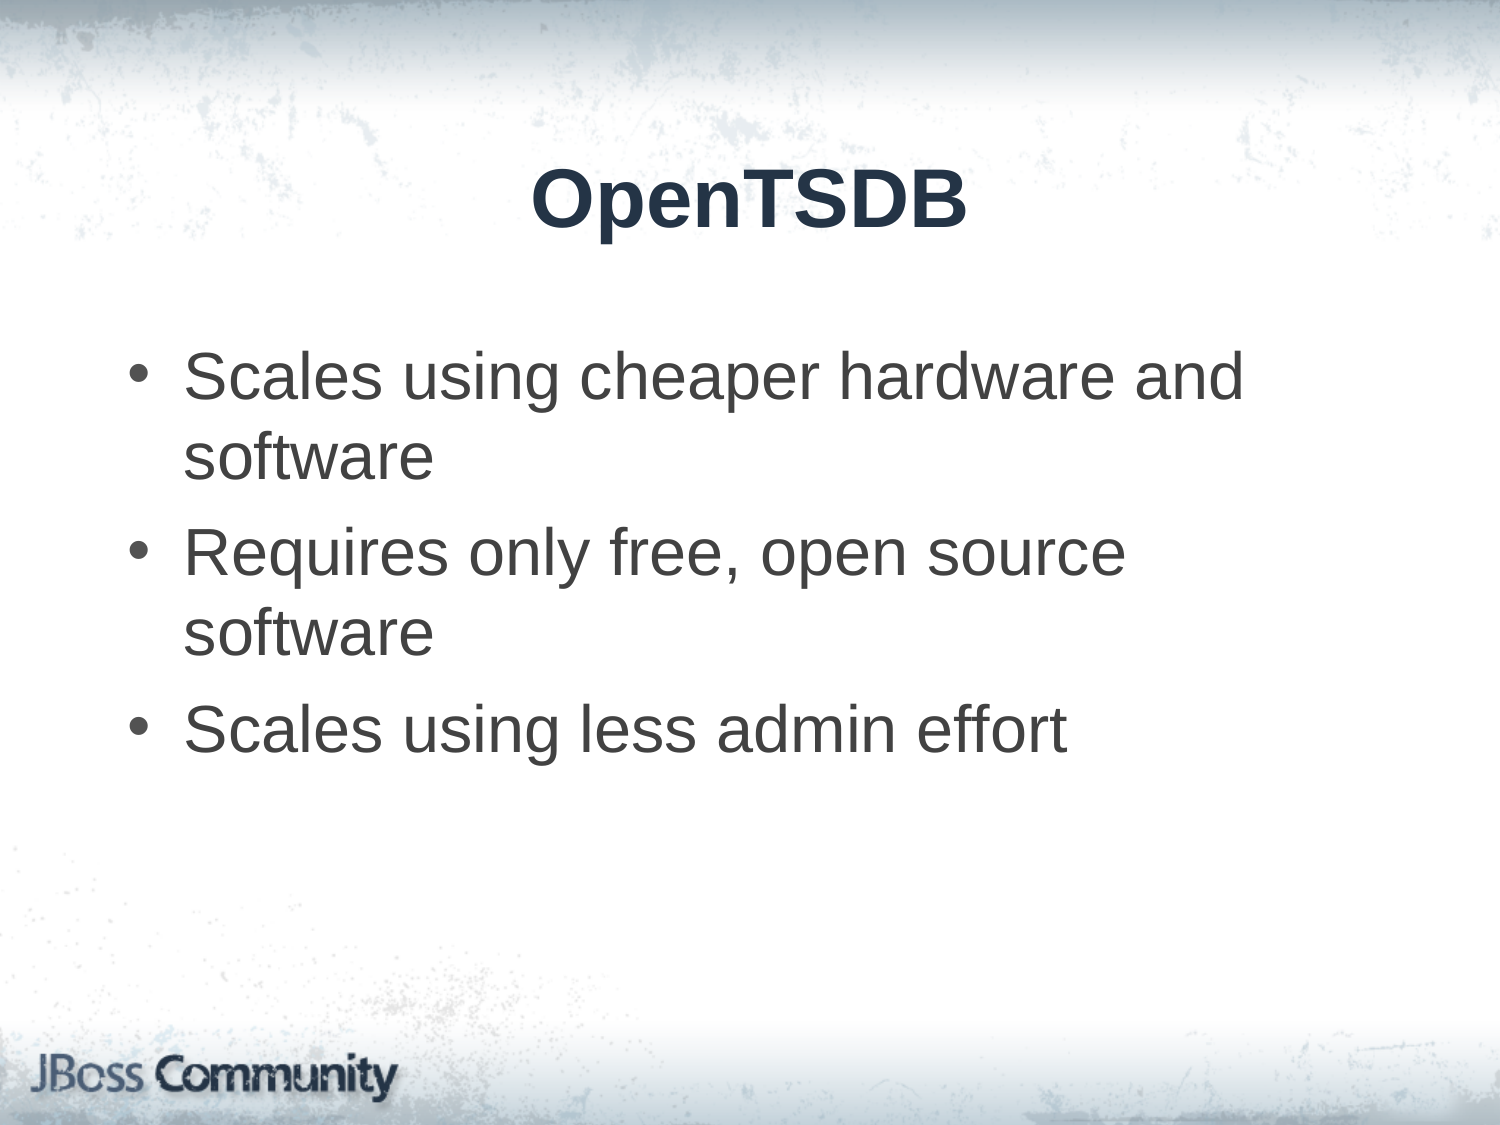

# OpenTSDB
Scales using cheaper hardware and software
Requires only free, open source software
Scales using less admin effort